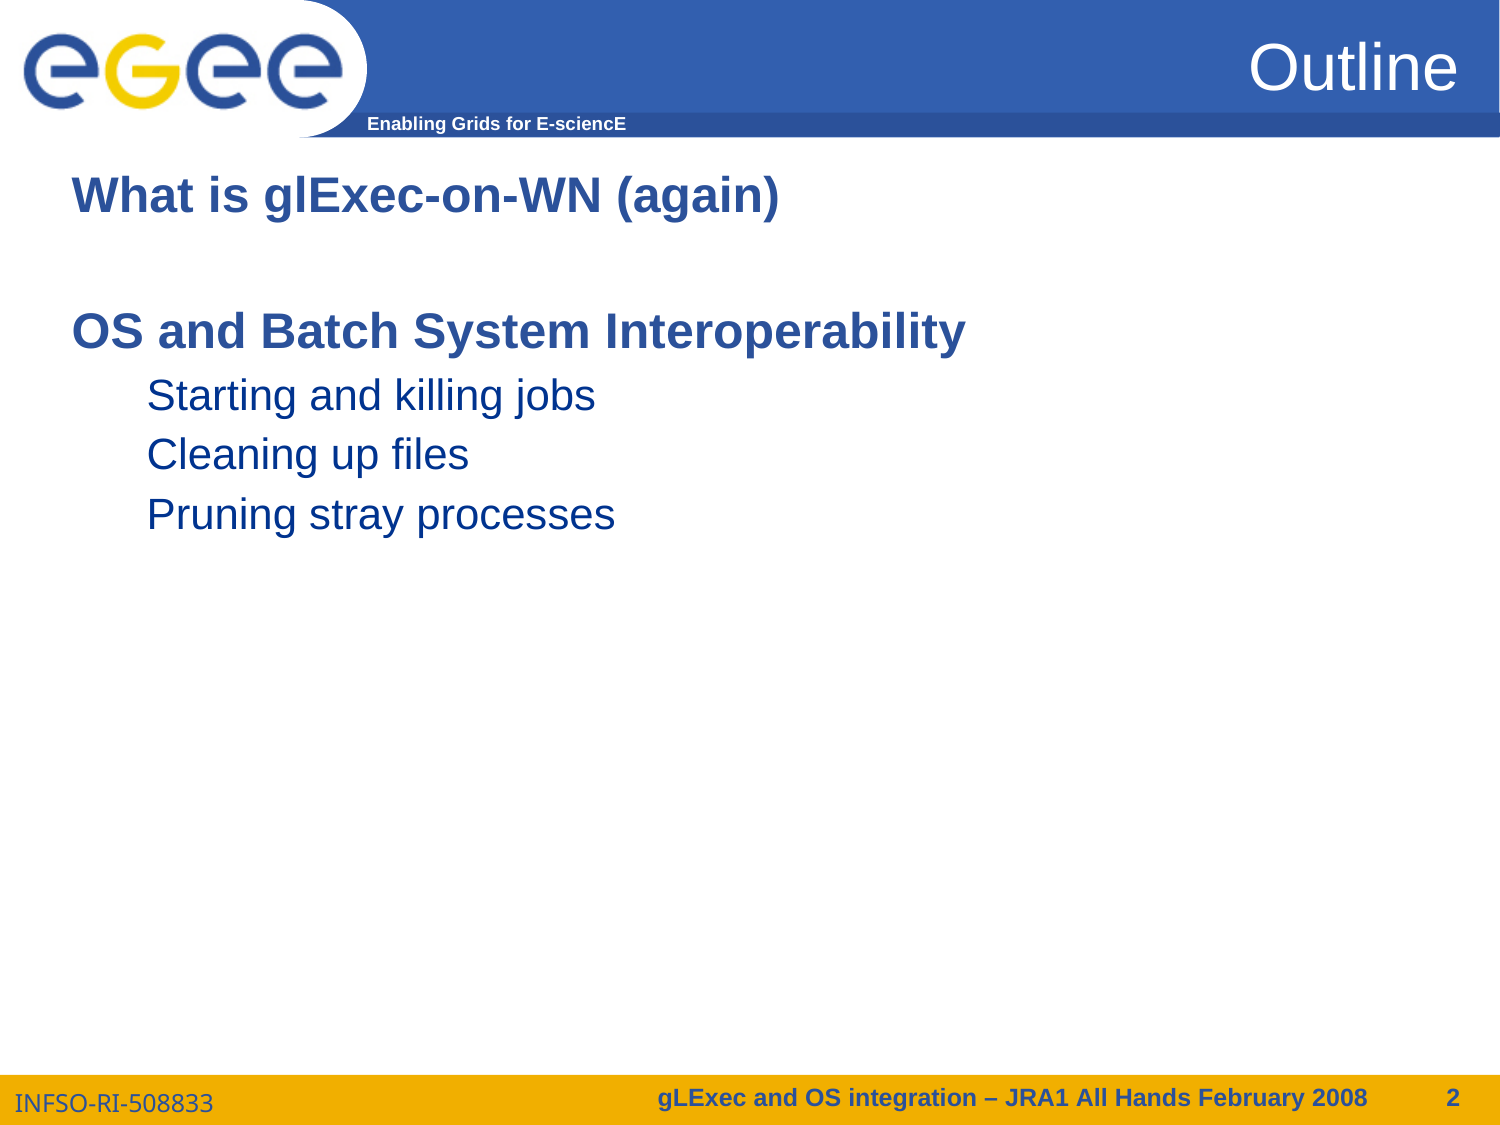

# Outline
What is glExec-on-WN (again)
OS and Batch System Interoperability
Starting and killing jobs
Cleaning up files
Pruning stray processes
gLExec and OS integration – JRA1 All Hands February 2008